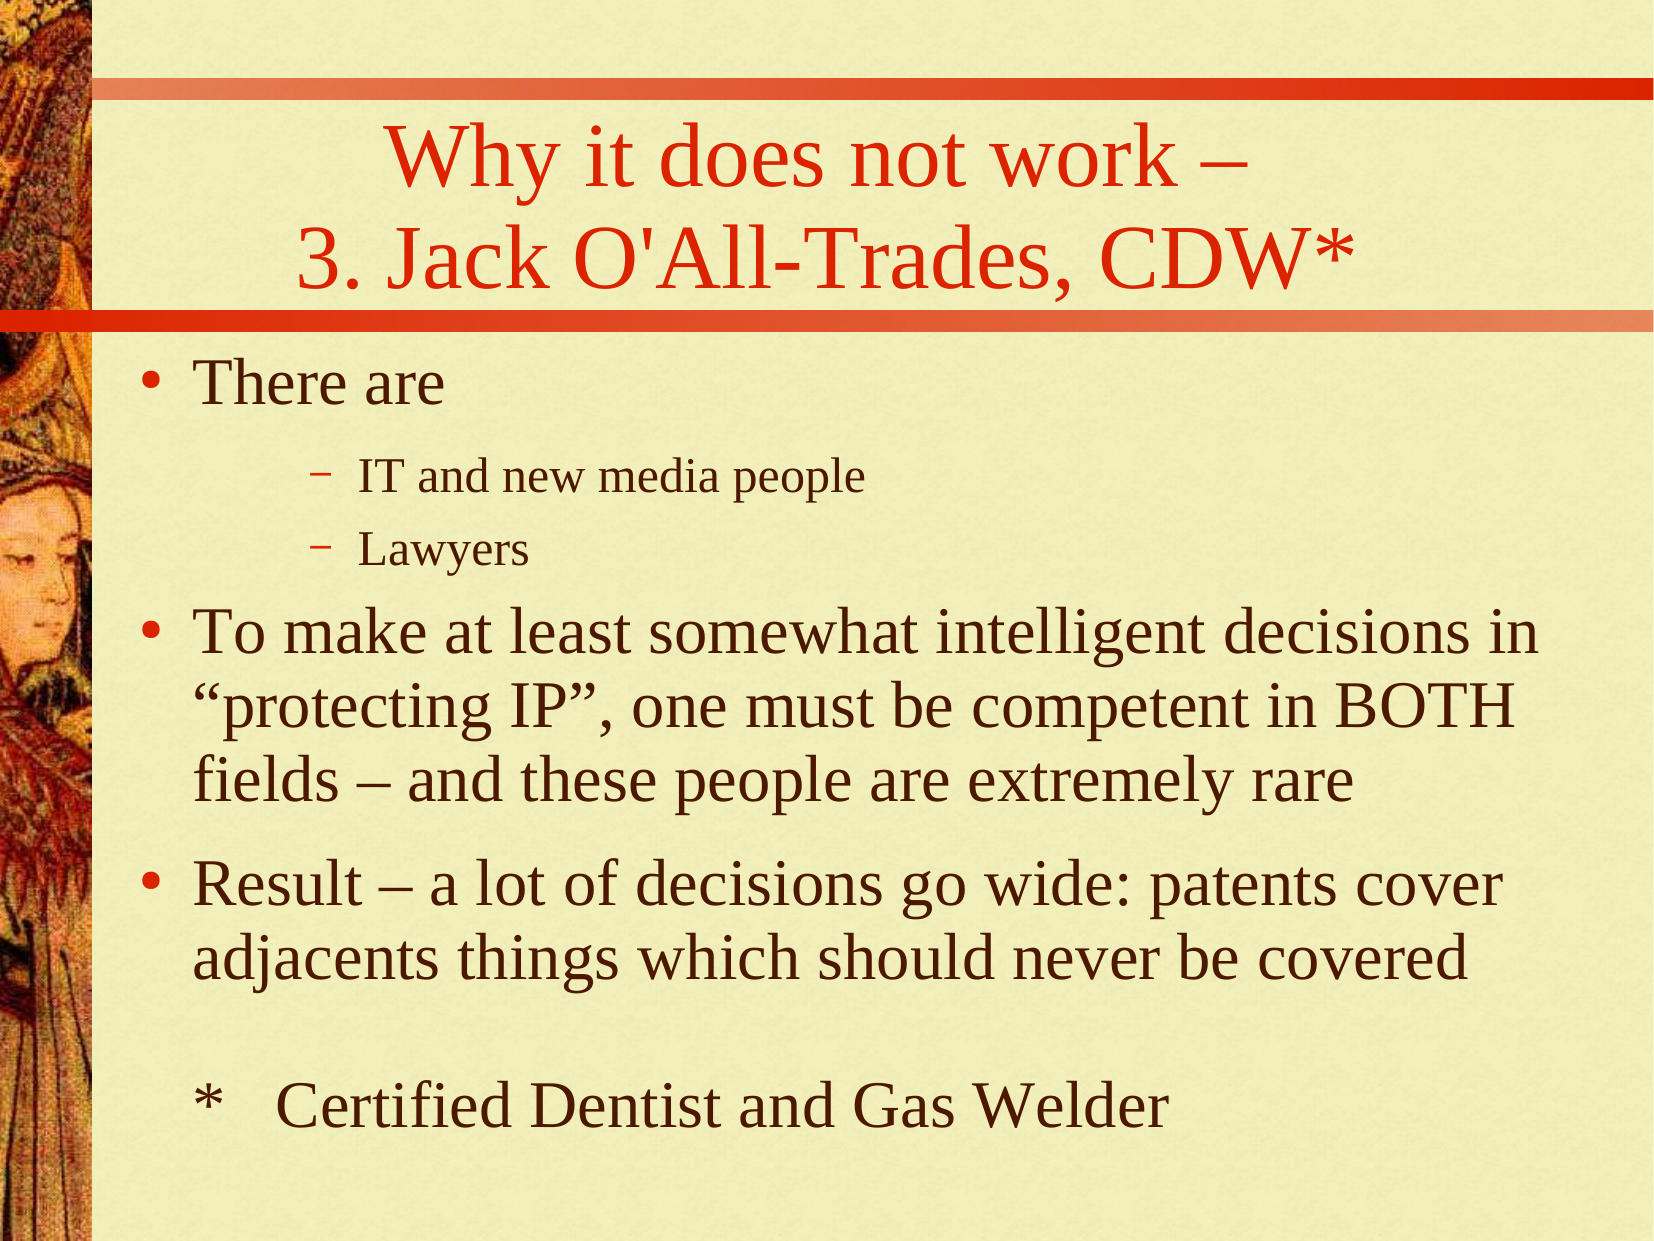

# Why it does not work – 3. Jack O'All-Trades, CDW*
There are
IT and new media people
Lawyers
To make at least somewhat intelligent decisions in “protecting IP”, one must be competent in BOTH fields – and these people are extremely rare
Result – a lot of decisions go wide: patents cover adjacents things which should never be covered
* Certified Dentist and Gas Welder